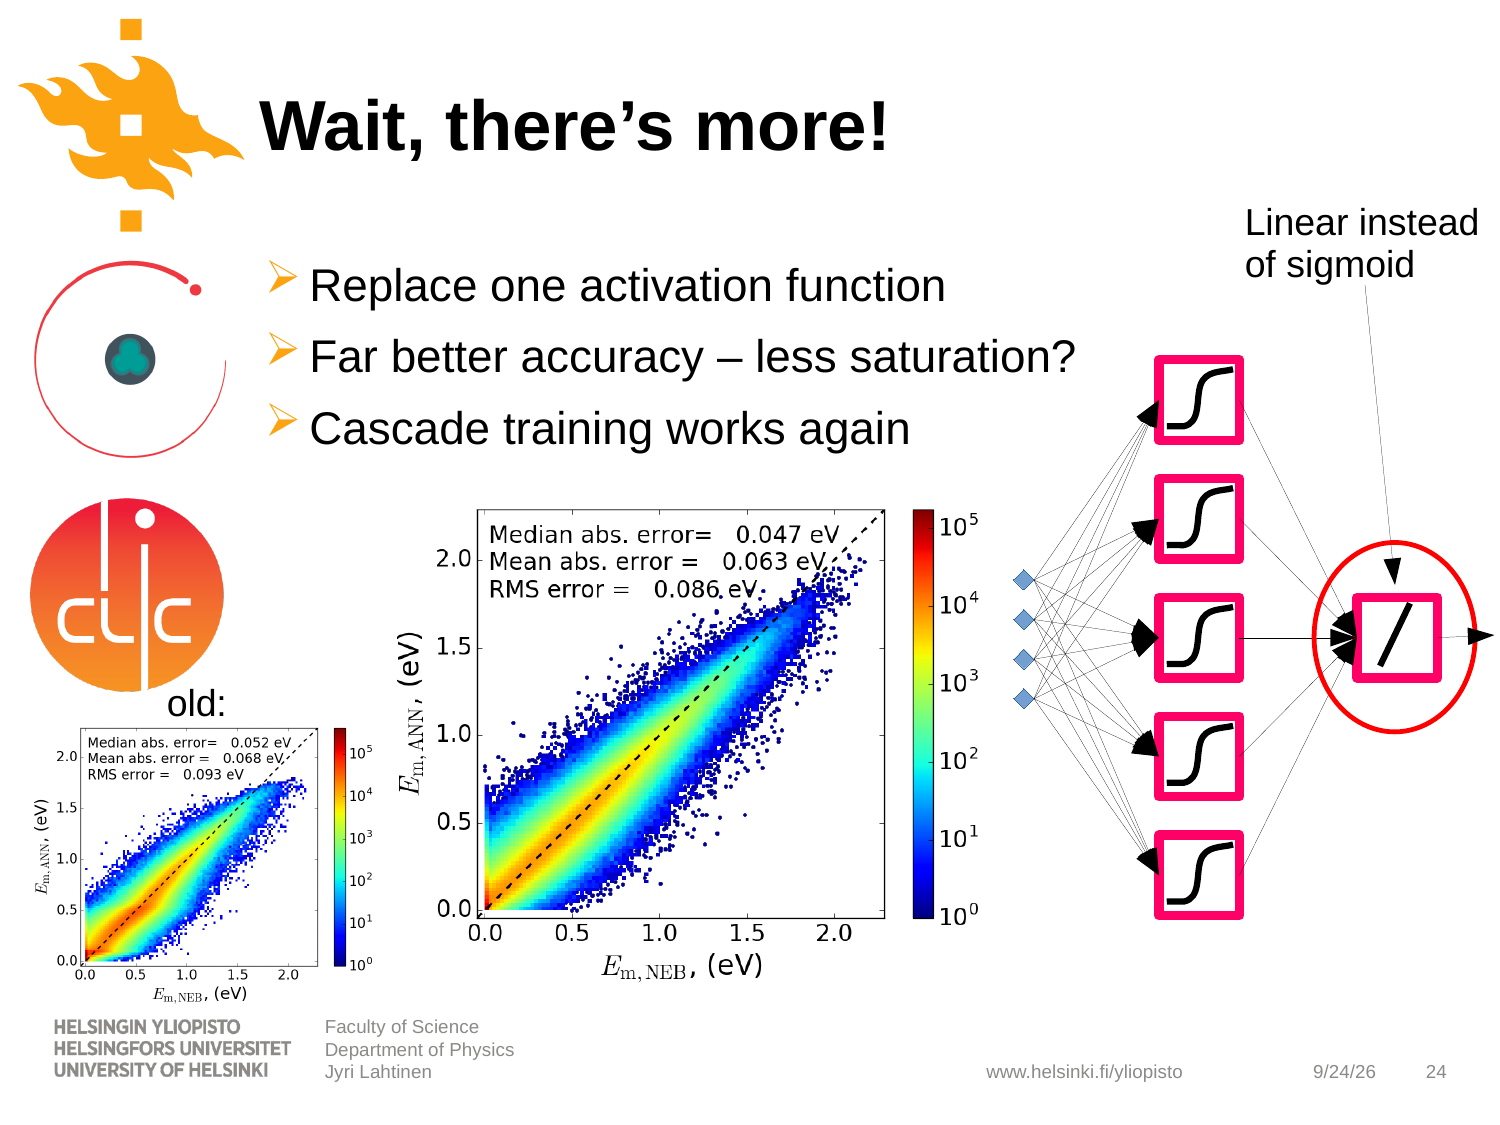

# Wait, there’s more!
Linear instead
of sigmoid
Replace one activation function
Far better accuracy – less saturation?
Cascade training works again
old:
Faculty of Science
Department of Physics
Jyri Lahtinen